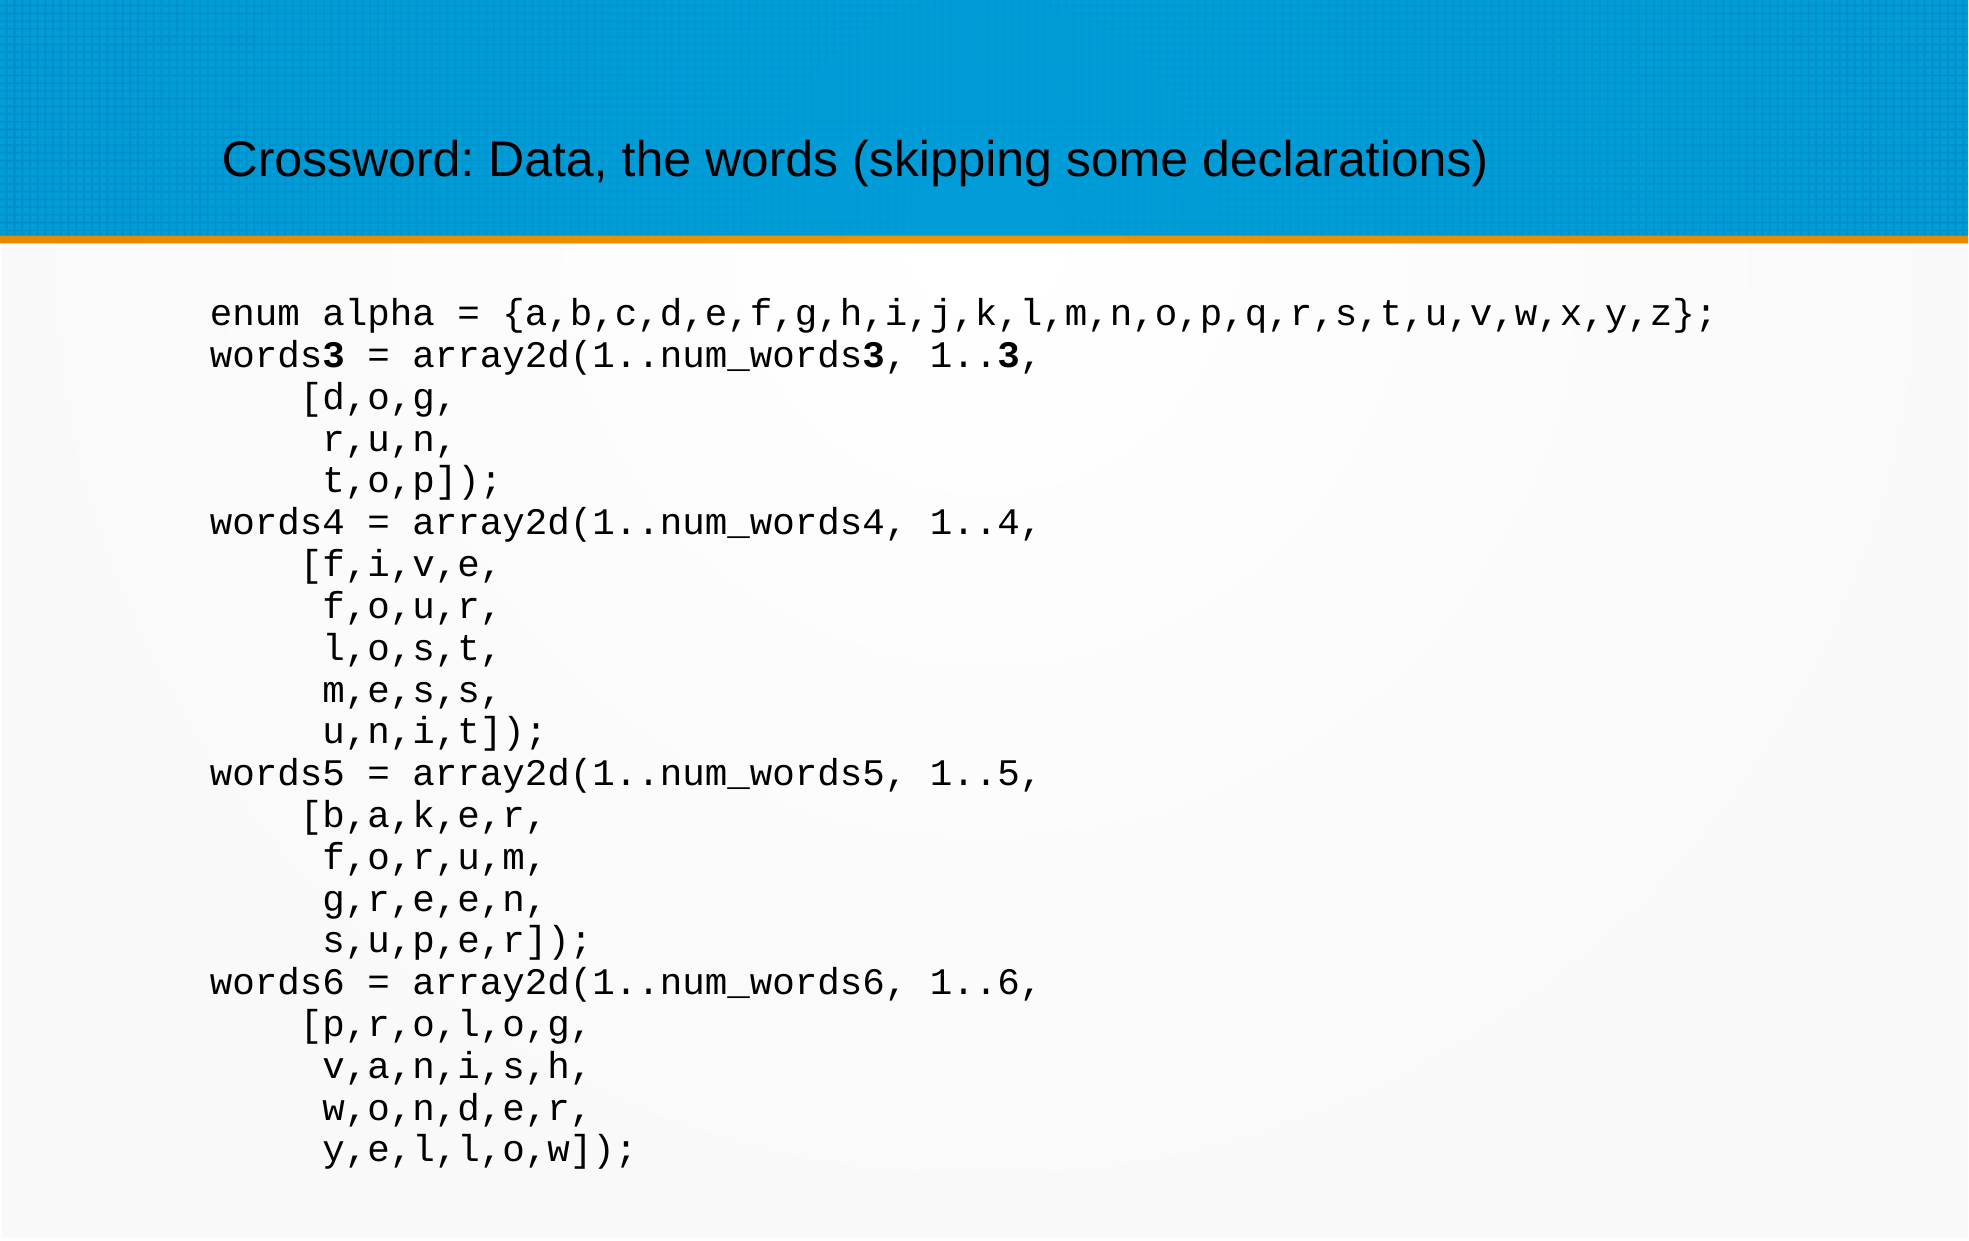

Crossword: Data, the words (skipping some declarations)
enum alpha = {a,b,c,d,e,f,g,h,i,j,k,l,m,n,o,p,q,r,s,t,u,v,w,x,y,z};
words3 = array2d(1..num_words3, 1..3,
 [d,o,g,
 r,u,n,
 t,o,p]);
words4 = array2d(1..num_words4, 1..4,
 [f,i,v,e,
 f,o,u,r,
 l,o,s,t,
 m,e,s,s,
 u,n,i,t]);
words5 = array2d(1..num_words5, 1..5,
 [b,a,k,e,r,
 f,o,r,u,m,
 g,r,e,e,n,
 s,u,p,e,r]);
words6 = array2d(1..num_words6, 1..6,
 [p,r,o,l,o,g,
 v,a,n,i,s,h,
 w,o,n,d,e,r,
 y,e,l,l,o,w]);